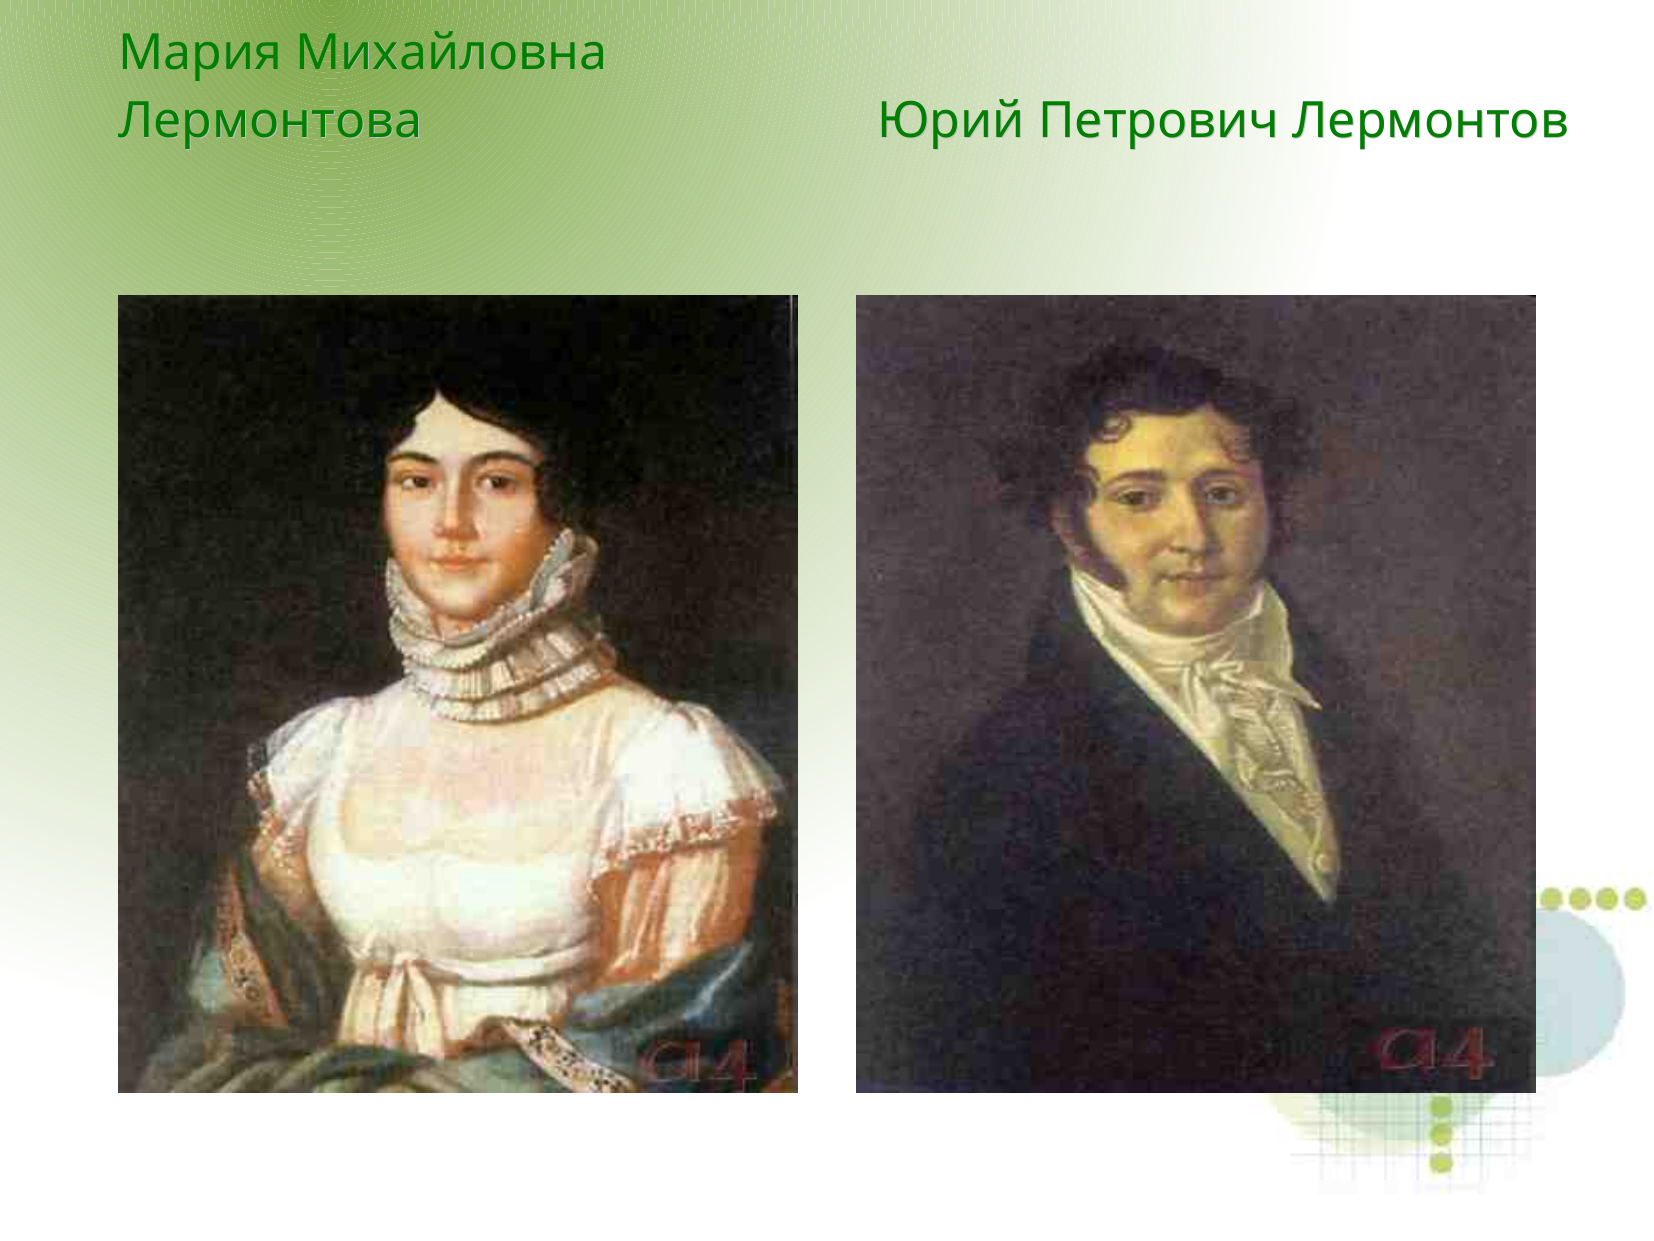

# Мария Михайловна Лермонтова Юрий Петрович Лермонтов